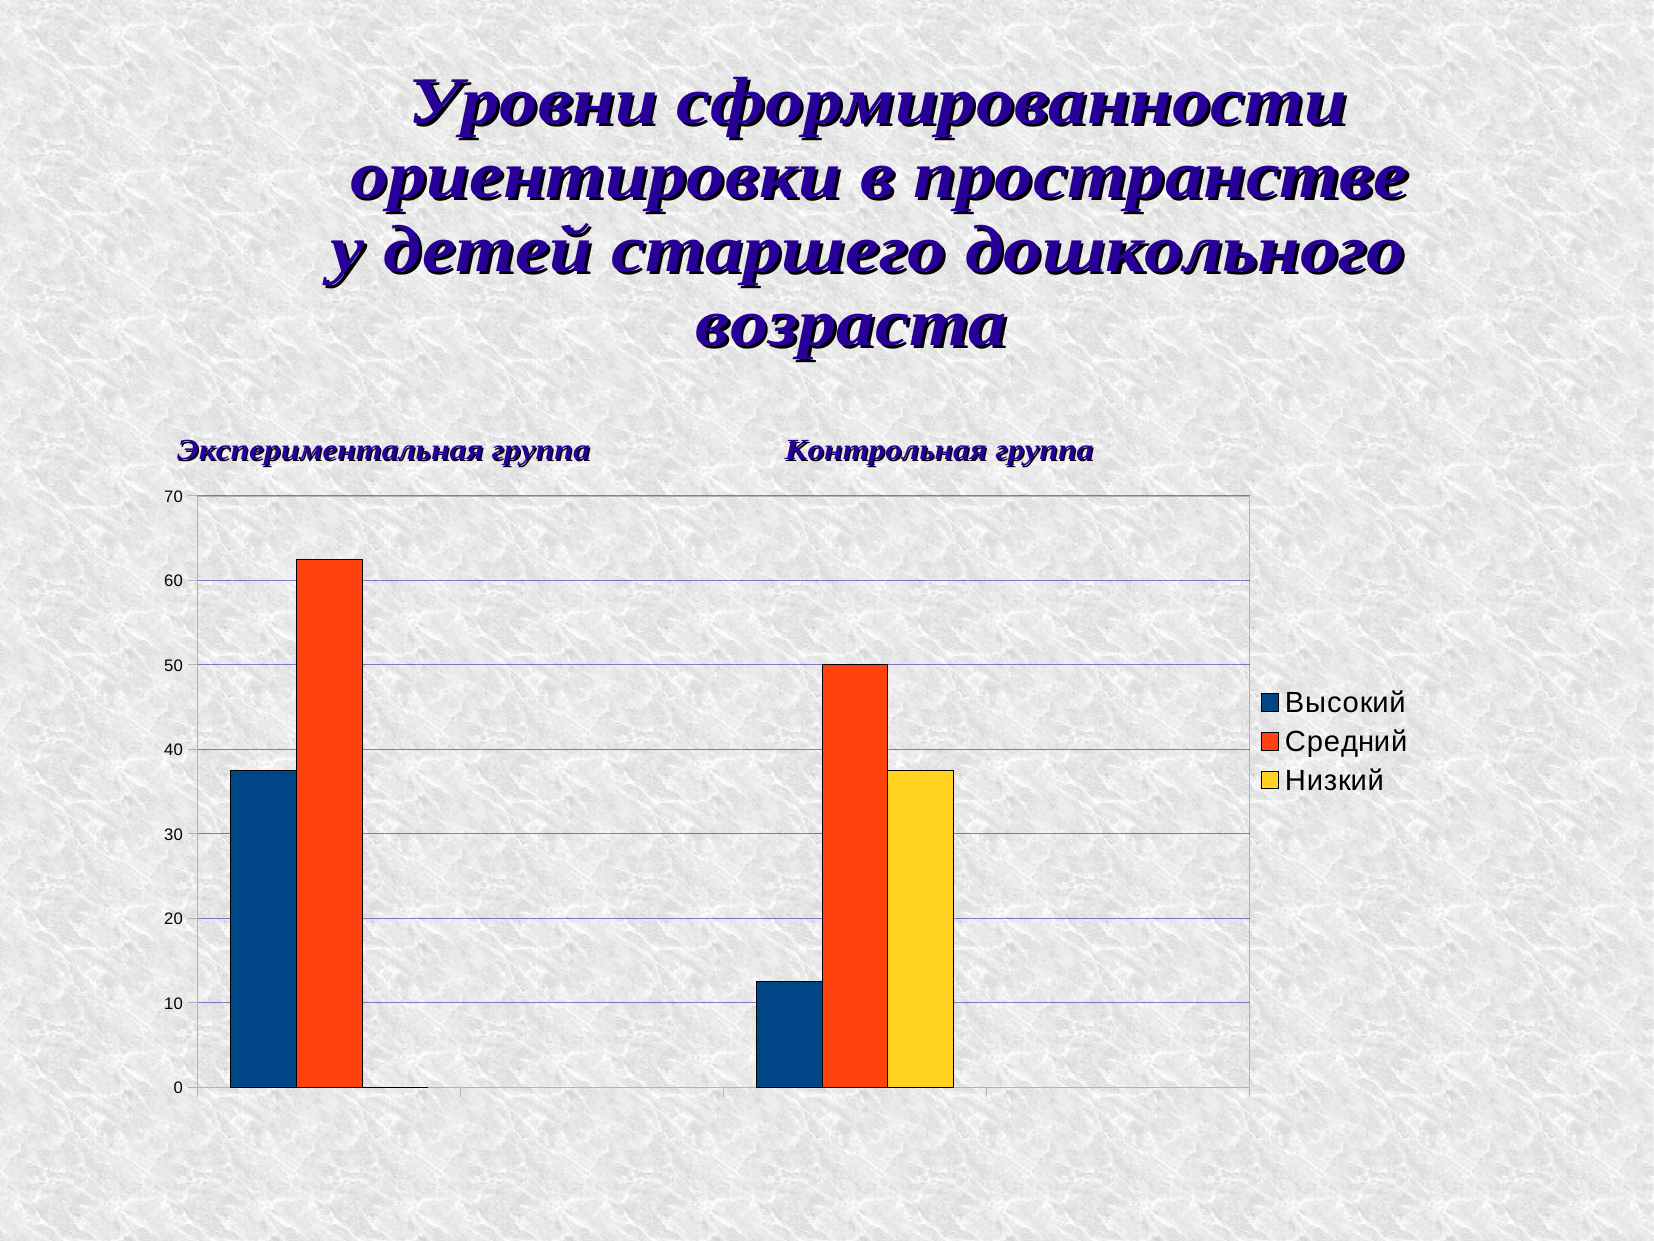

# Уровни сформированности ориентировки в пространстве у детей старшего дошкольного возраста Экспериментальная группа Контрольная группа
### Chart
| Category | Высокий | Средний | Низкий |
|---|---|---|---|
| None | 37.5 | 62.5 | 0.0 |
| None | None | None | None |
| None | 12.5 | 50.0 | 37.5 |
| None | None | None | None |